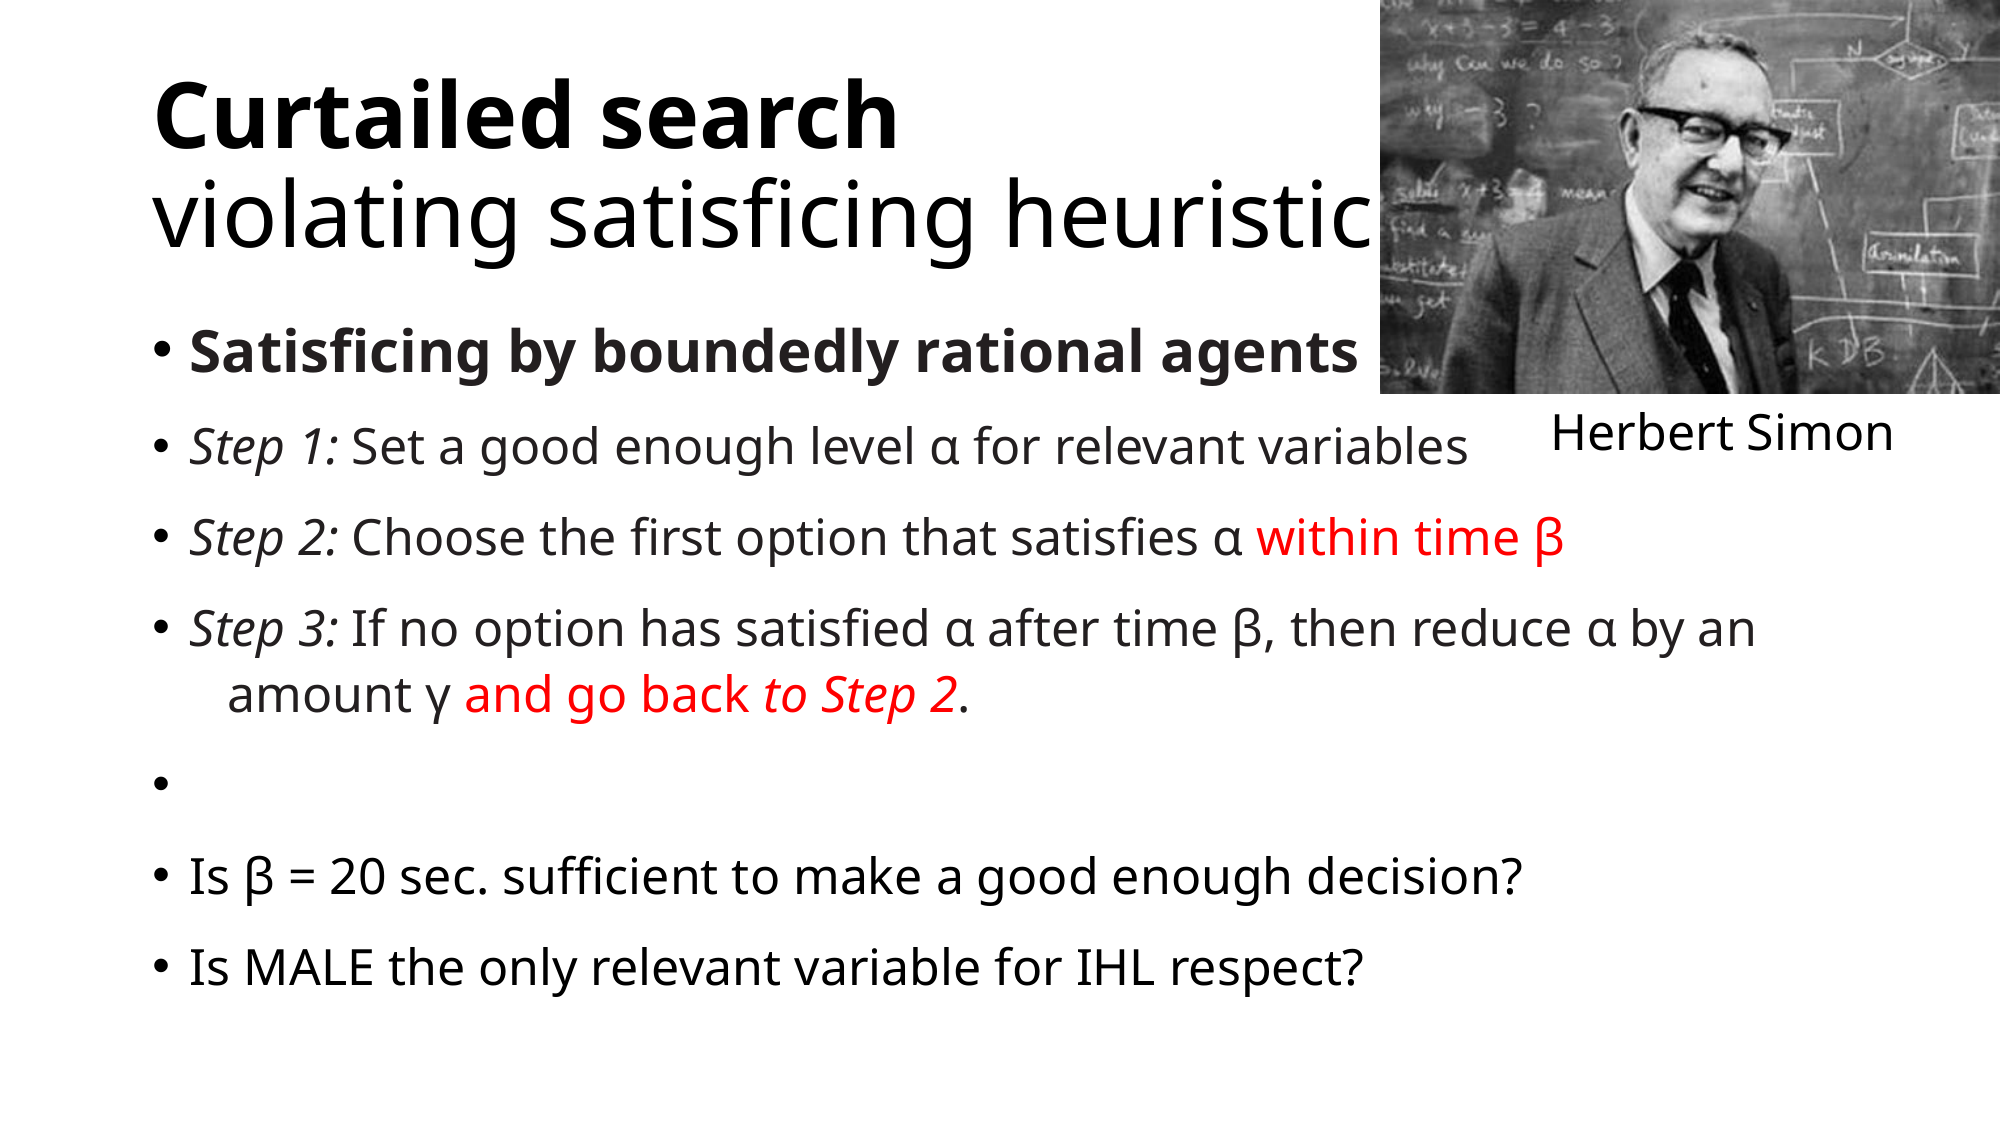

# Curtailed search violating satisficing heuristic
Satisficing by boundedly rational agents
Step 1: Set a good enough level α for relevant variables
Step 2: Choose the first option that satisfies α within time β
Step 3: If no option has satisfied α after time β, then reduce α by an amount γ and go back to Step 2.
Is β = 20 sec. sufficient to make a good enough decision?
Is MALE the only relevant variable for IHL respect?
Herbert Simon